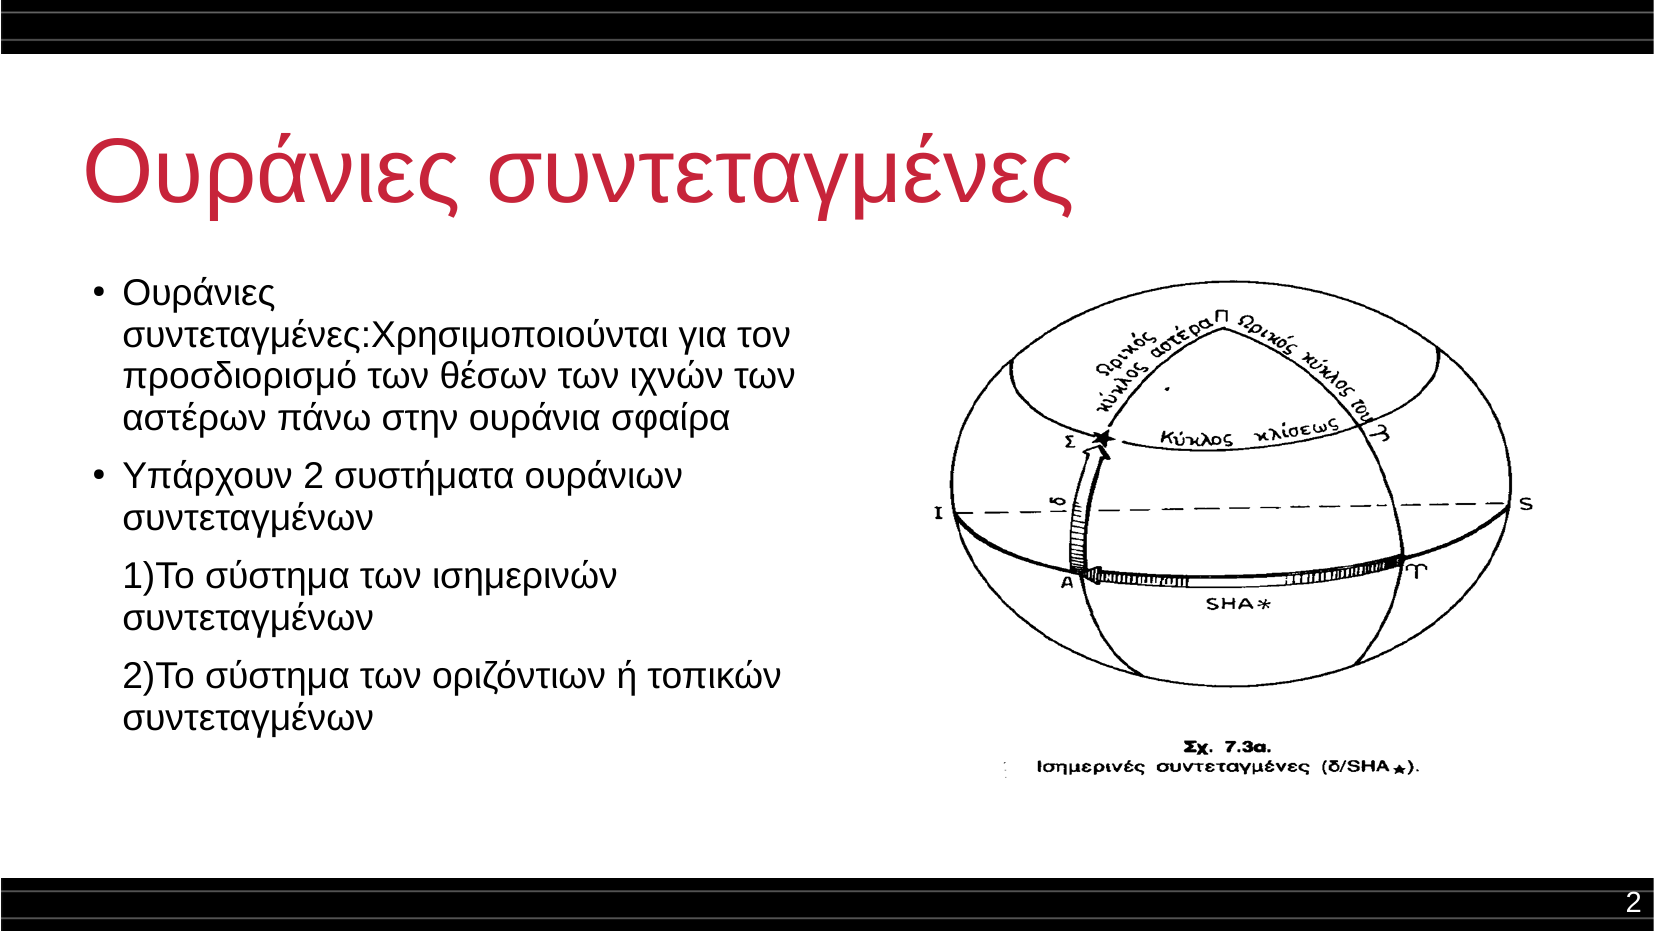

# Ουράνιες συντεταγμένες
Ουράνιες συντεταγμένες:Χρησιμοποιούνται για τον προσδιορισμό των θέσων των ιχνών των αστέρων πάνω στην ουράνια σφαίρα
Υπάρχουν 2 συστήματα ουράνιων συντεταγμένων
1)Το σύστημα των ισημερινών συντεταγμένων
2)Το σύστημα των οριζόντιων ή τοπικών συντεταγμένων